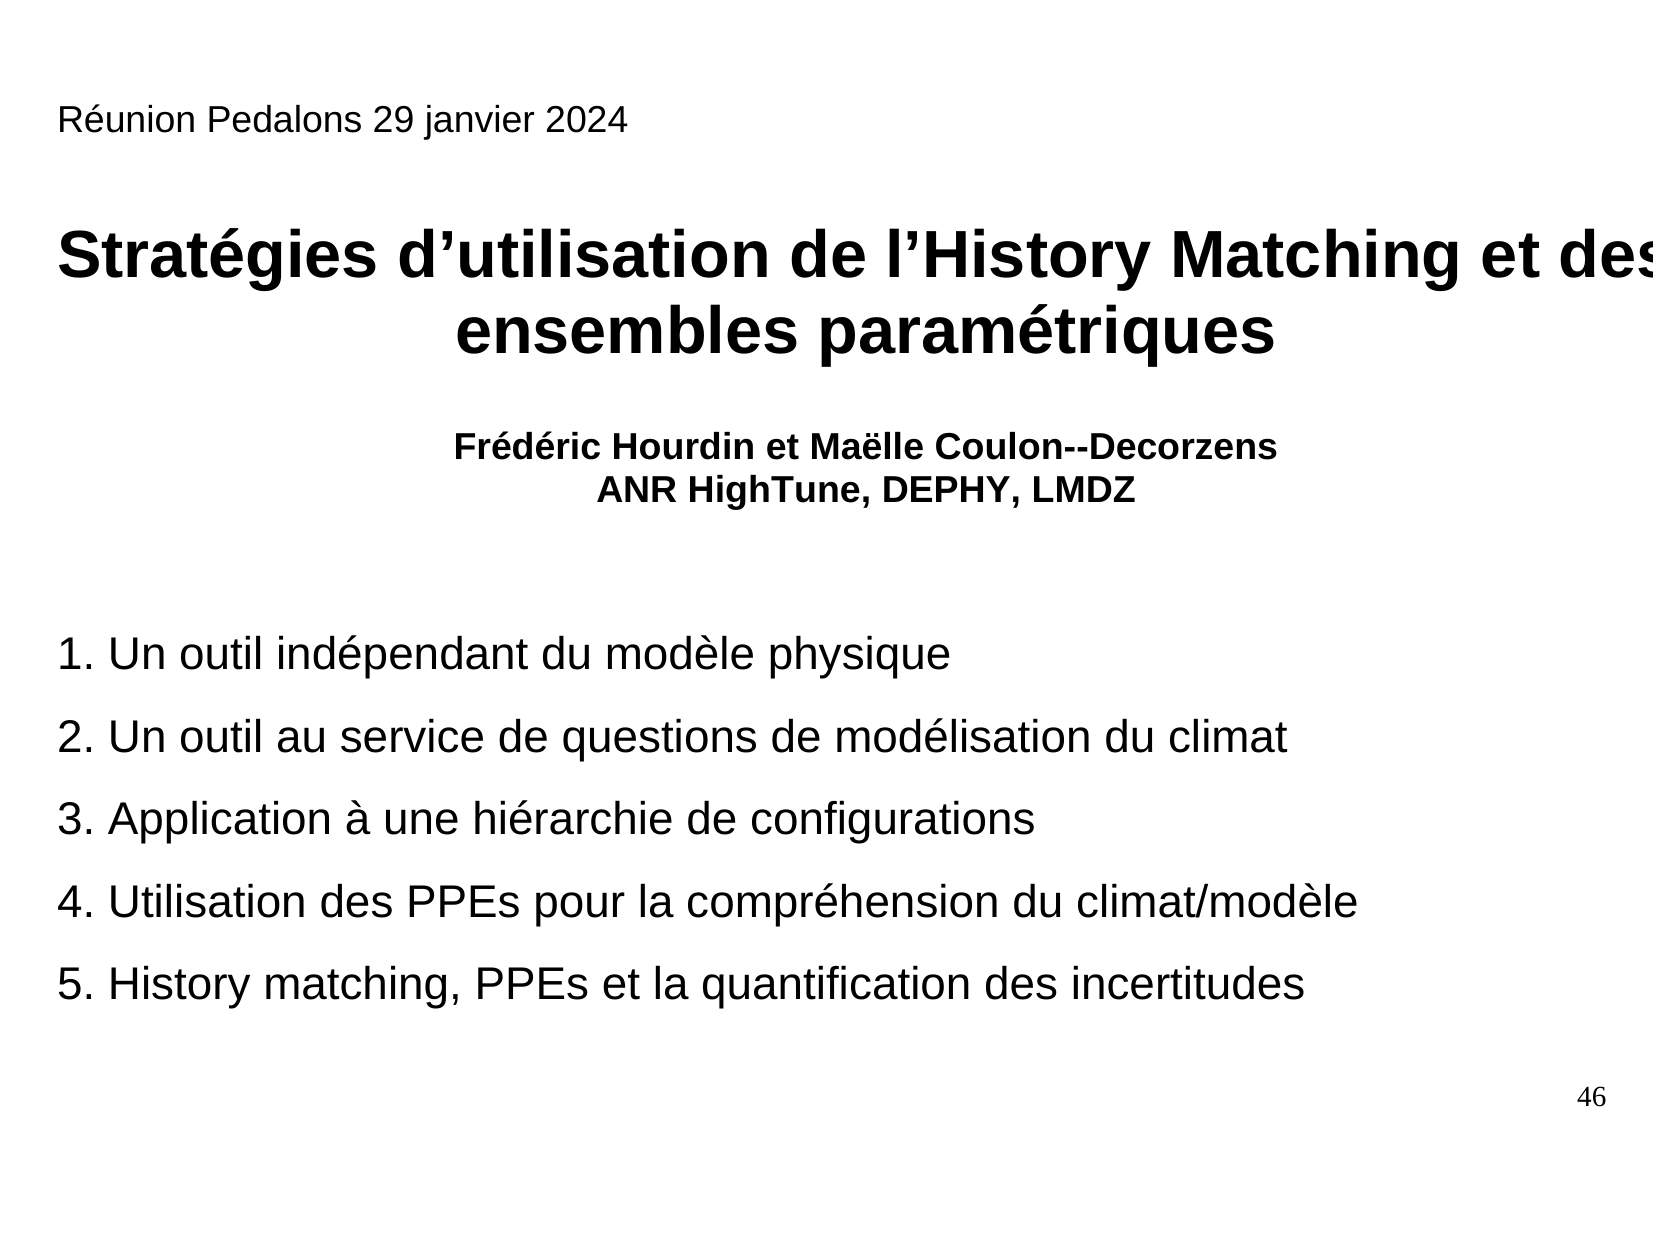

Réunion Pedalons 29 janvier 2024
Stratégies d’utilisation de l’History Matching et des ensembles paramétriques
Frédéric Hourdin et Maëlle Coulon--Decorzens
ANR HighTune, DEPHY, LMDZ
1. Un outil indépendant du modèle physique
2. Un outil au service de questions de modélisation du climat
3. Application à une hiérarchie de configurations
4. Utilisation des PPEs pour la compréhension du climat/modèle
5. History matching, PPEs et la quantification des incertitudes
46